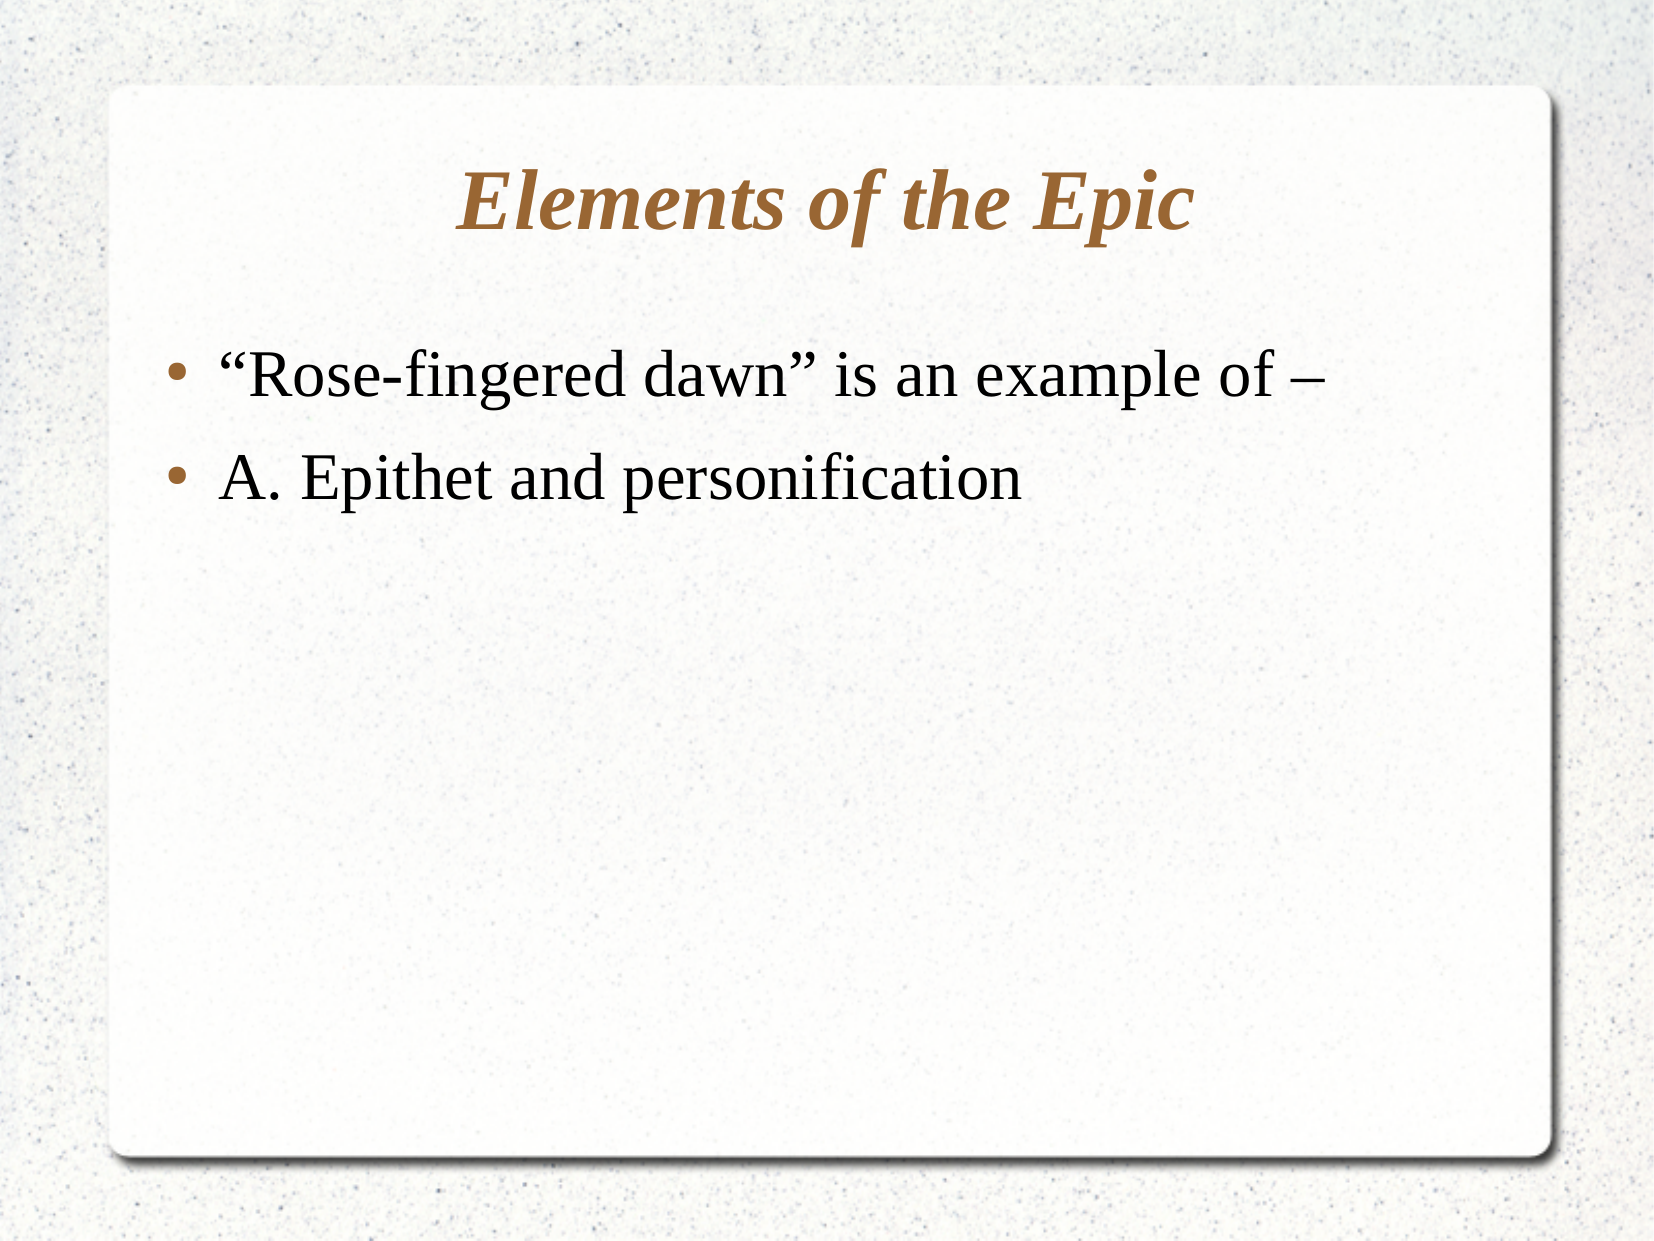

# Elements of the Epic
“Rose-fingered dawn” is an example of –
A. Epithet and personification